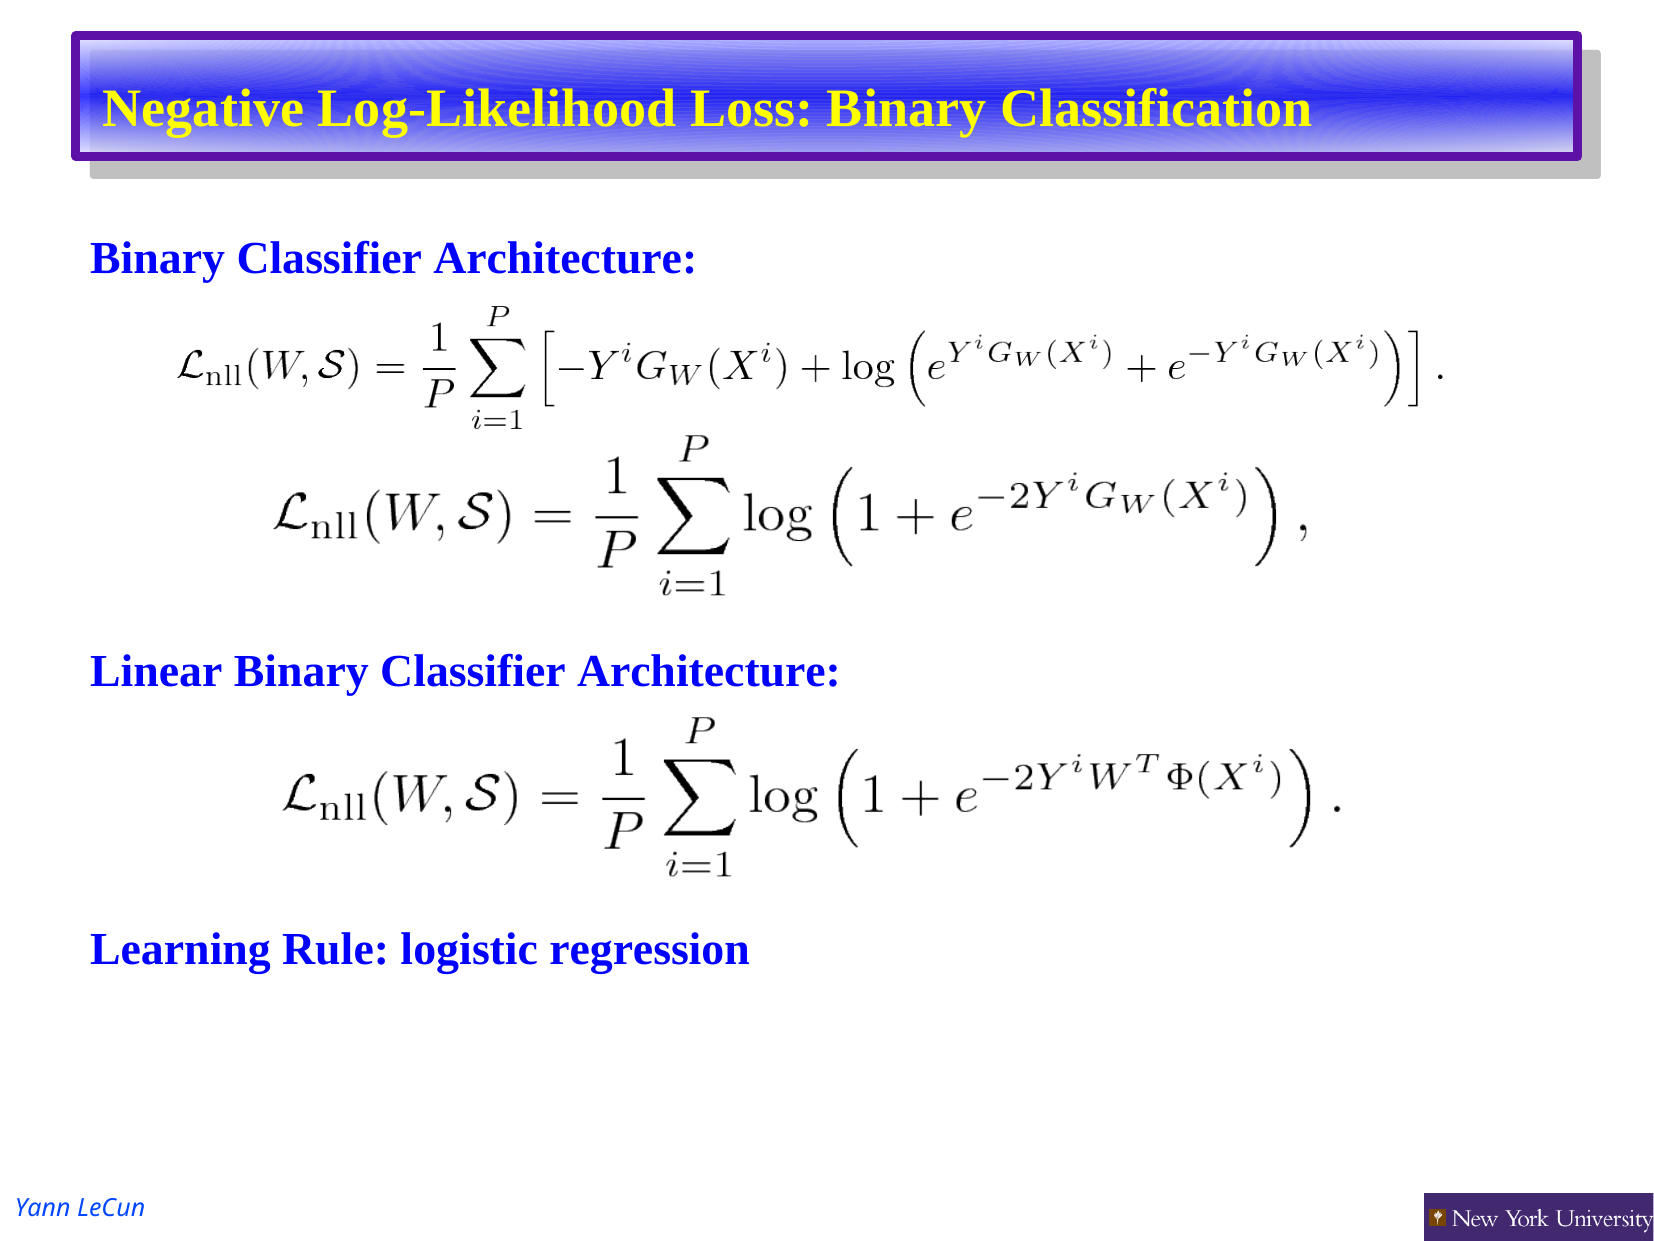

# Negative Log-Likelihood Loss: Binary Classification
Binary Classifier Architecture:
Linear Binary Classifier Architecture:
Learning Rule: logistic regression